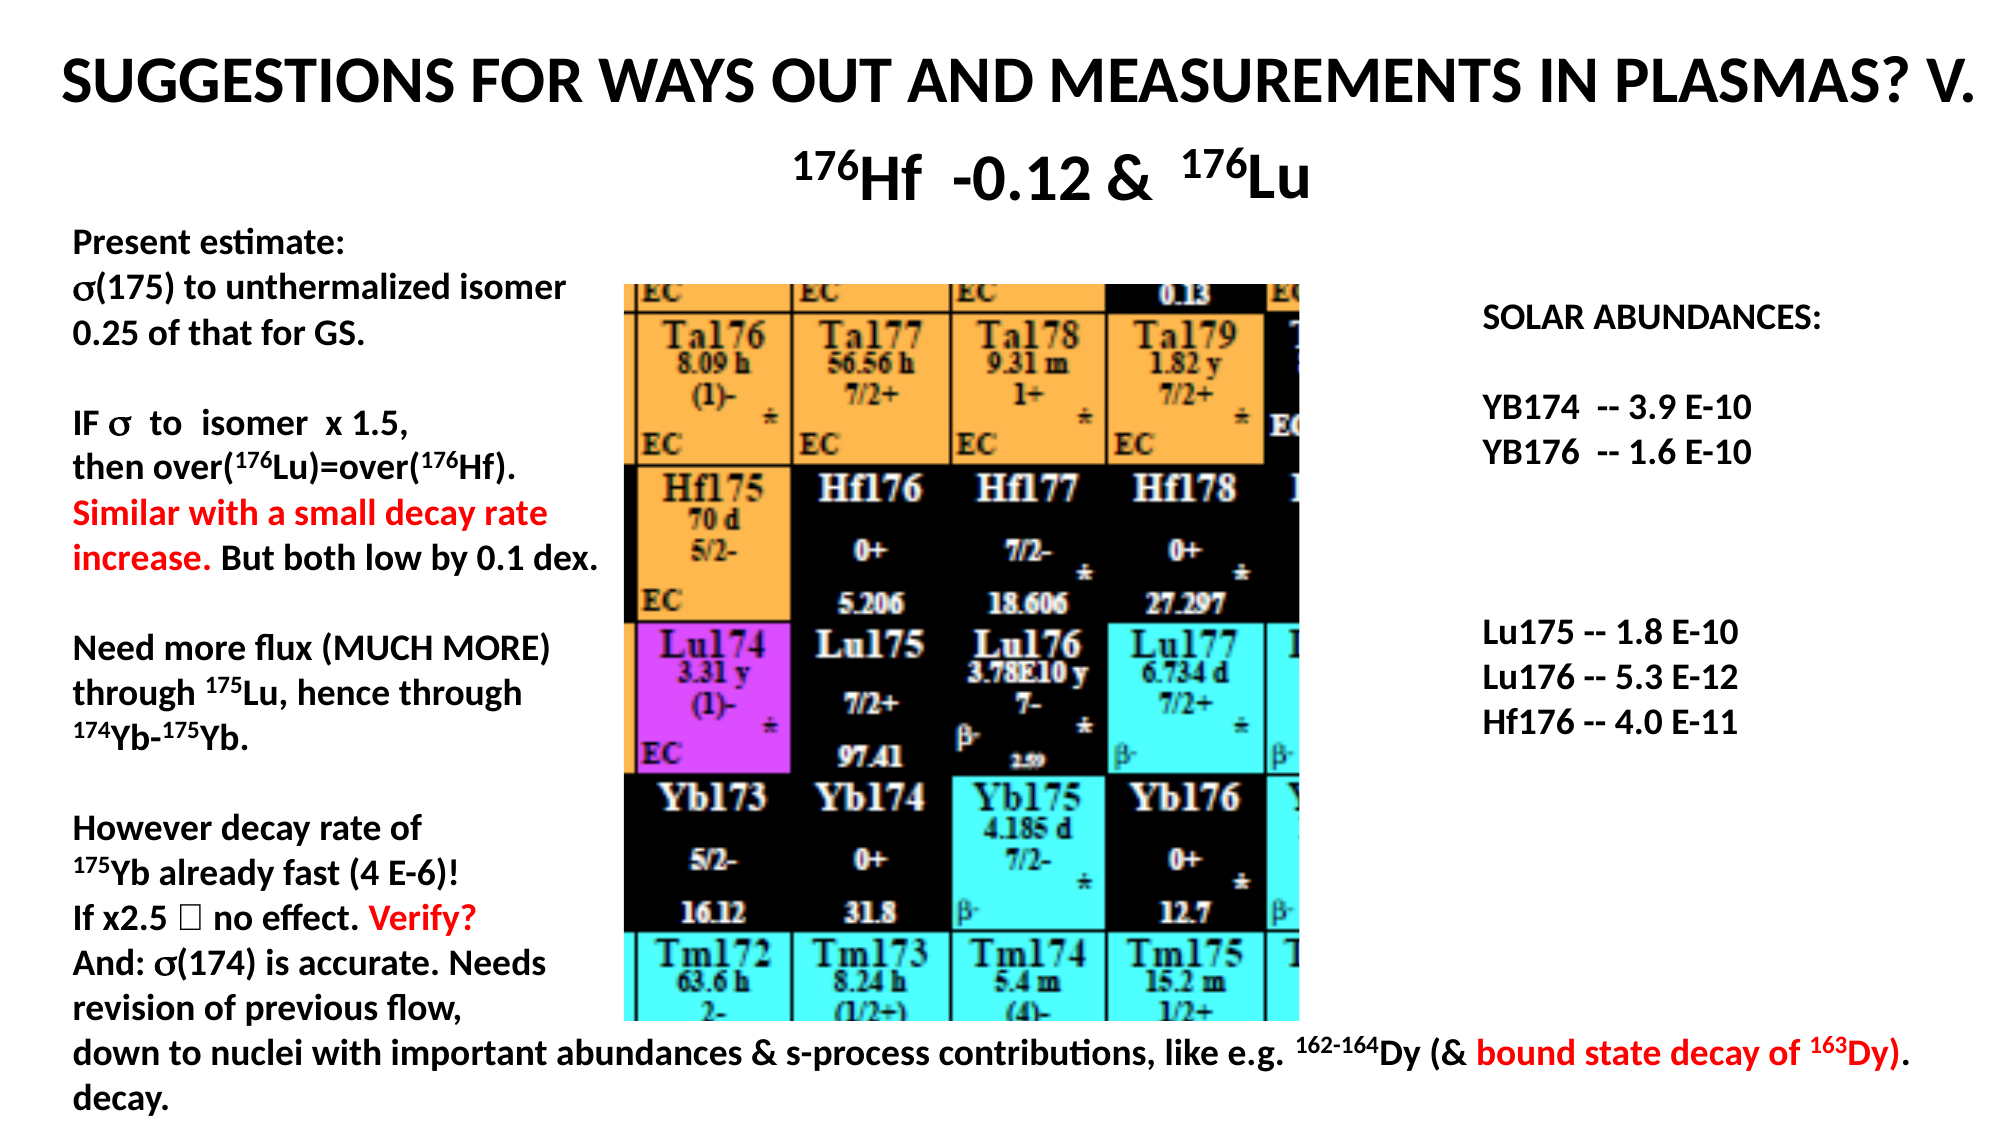

SUGGESTIONS FOR WAYS OUT AND MEASUREMENTS IN PLASMAS? V.
176Lu
176Hf -0.12 &
Present estimate:
s(175) to unthermalized isomer
0.25 of that for GS.
IF s to isomer x 1.5,
then over(176Lu)=over(176Hf).
Similar with a small decay rate
increase. But both low by 0.1 dex.
Need more flux (MUCH MORE)
through 175Lu, hence through
174Yb-175Yb.
However decay rate of
175Yb already fast (4 E-6)!
If x2.5  no effect. Verify?
And: s(174) is accurate. Needs
revision of previous flow,
down to nuclei with important abundances & s-process contributions, like e.g. 162-164Dy (& bound state decay of 163Dy). decay.
SOLAR ABUNDANCES:
YB174 -- 3.9 E-10
YB176 -- 1.6 E-10
Lu175 -- 1.8 E-10
Lu176 -- 5.3 E-12
Hf176 -- 4.0 E-11